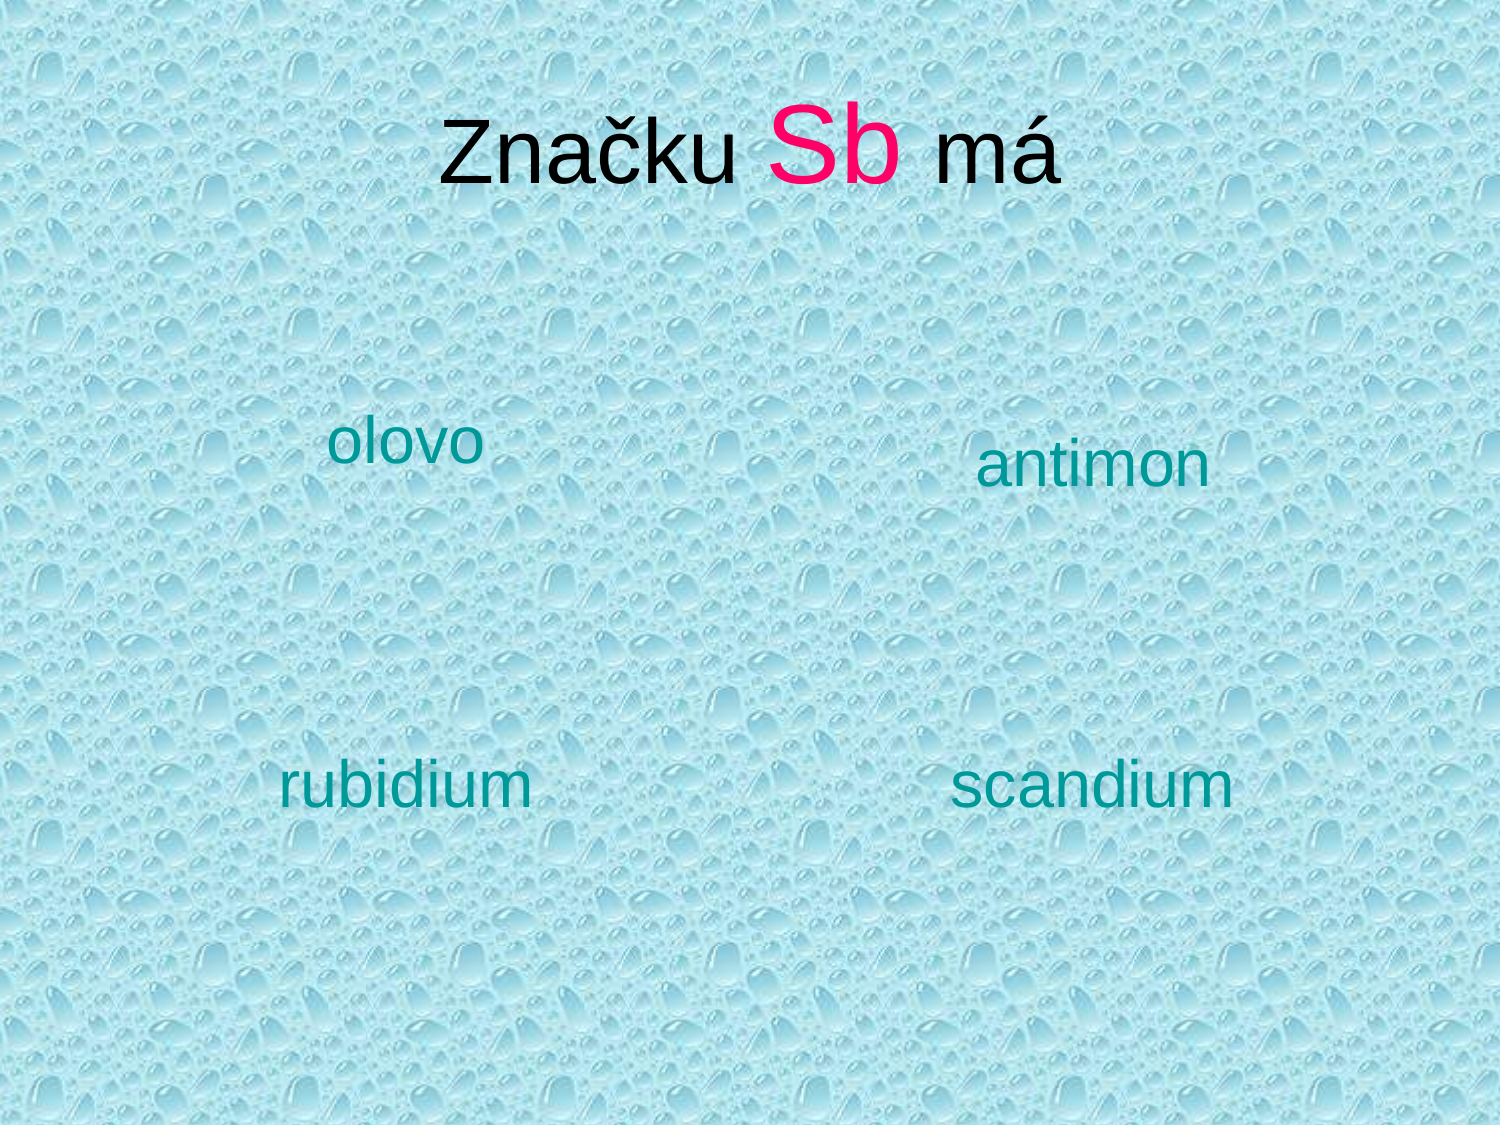

# Značku Sb má
| olovo |
| --- |
| antimon |
| --- |
| rubidium |
| --- |
| scandium |
| --- |